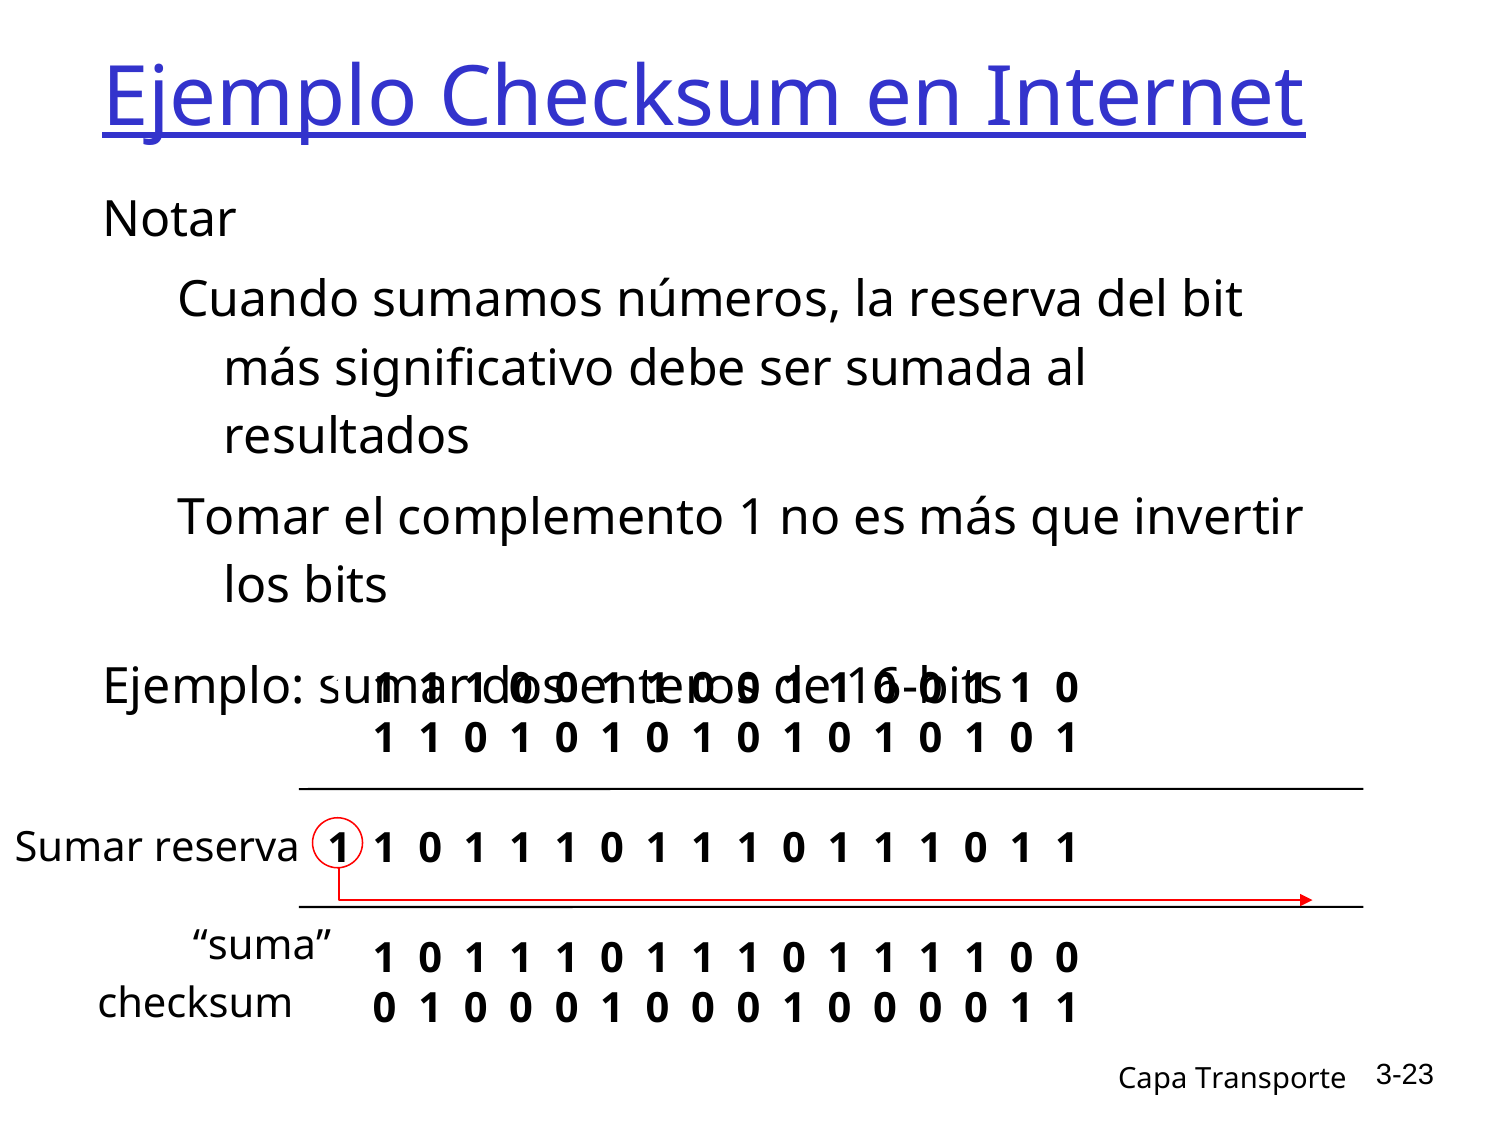

# Ejemplo Checksum en Internet
Notar
Cuando sumamos números, la reserva del bit más significativo debe ser sumada al resultados
Tomar el complemento 1 no es más que invertir los bits
Ejemplo: sumar dos enteros de 16-bits
1 1 1 1 0 0 1 1 0 0 1 1 0 0 1 1 0
1 1 1 0 1 0 1 0 1 0 1 0 1 0 1 0 1
1 1 0 1 1 1 0 1 1 1 0 1 1 1 0 1 1
1 1 0 1 1 1 0 1 1 1 0 1 1 1 1 0 0
1 0 1 0 0 0 1 0 0 0 1 0 0 0 0 1 1
Sumar reserva
“suma”
checksum
23